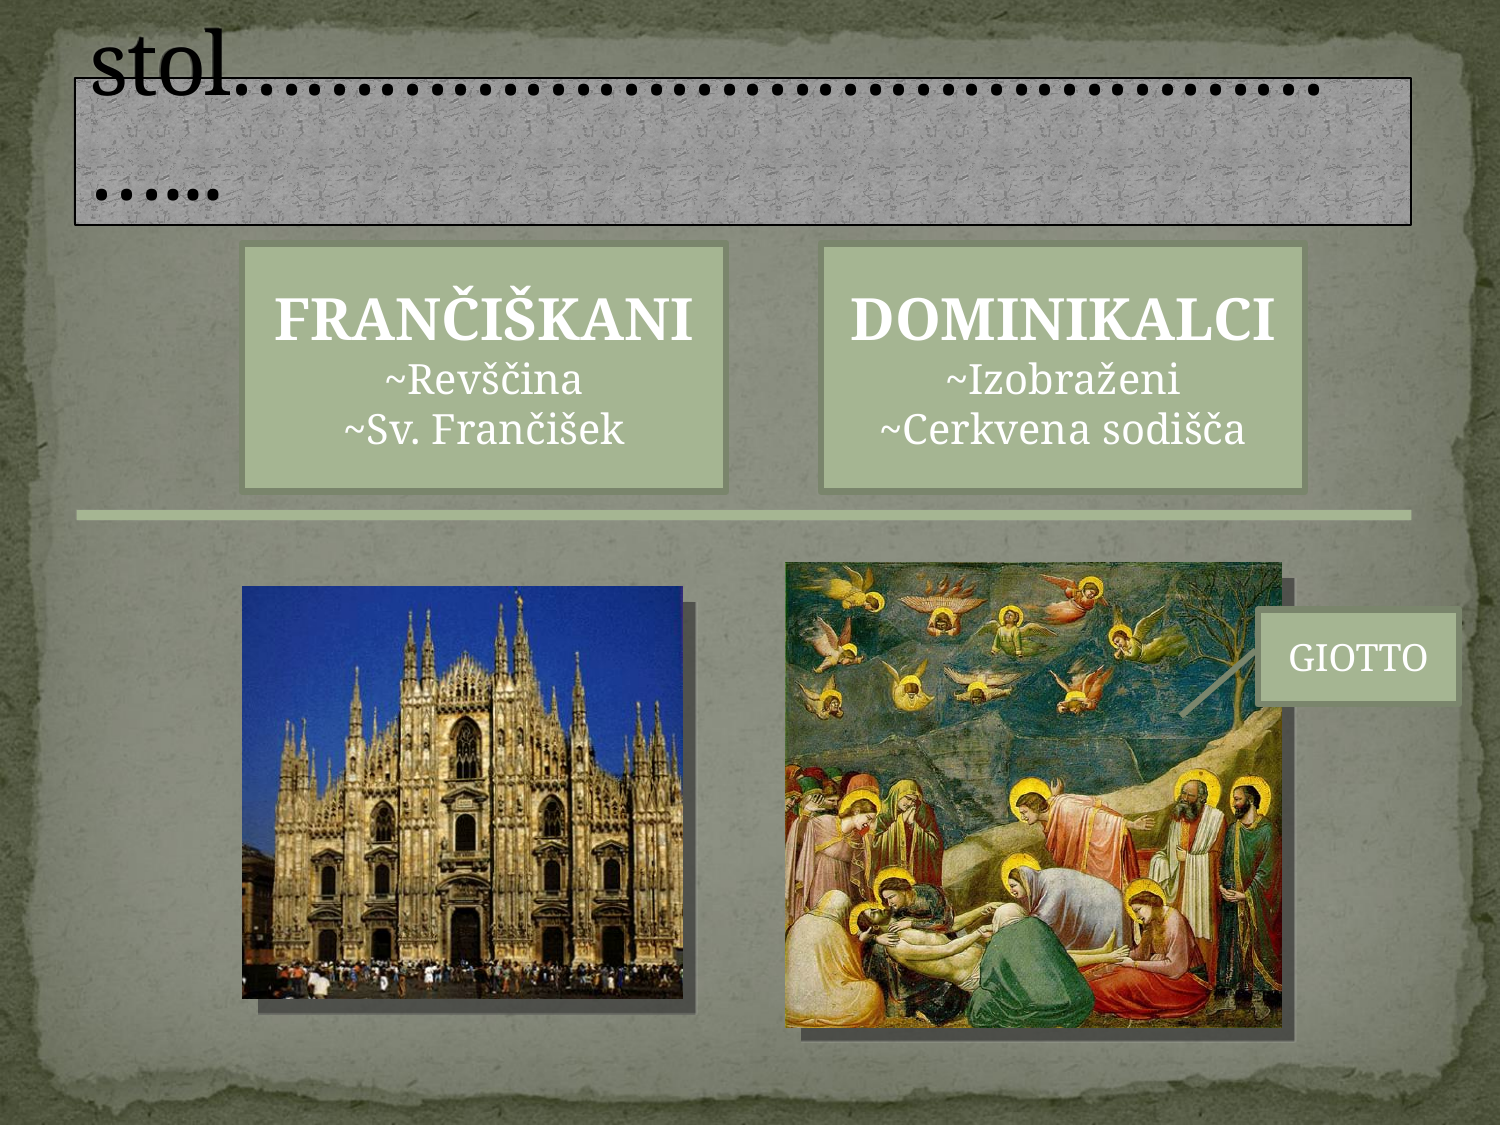

# 13. stol…………………………………………...
FRANČIŠKANI
~Revščina
~Sv. Frančišek
DOMINIKALCI
~Izobraženi
~Cerkvena sodišča
GIOTTO